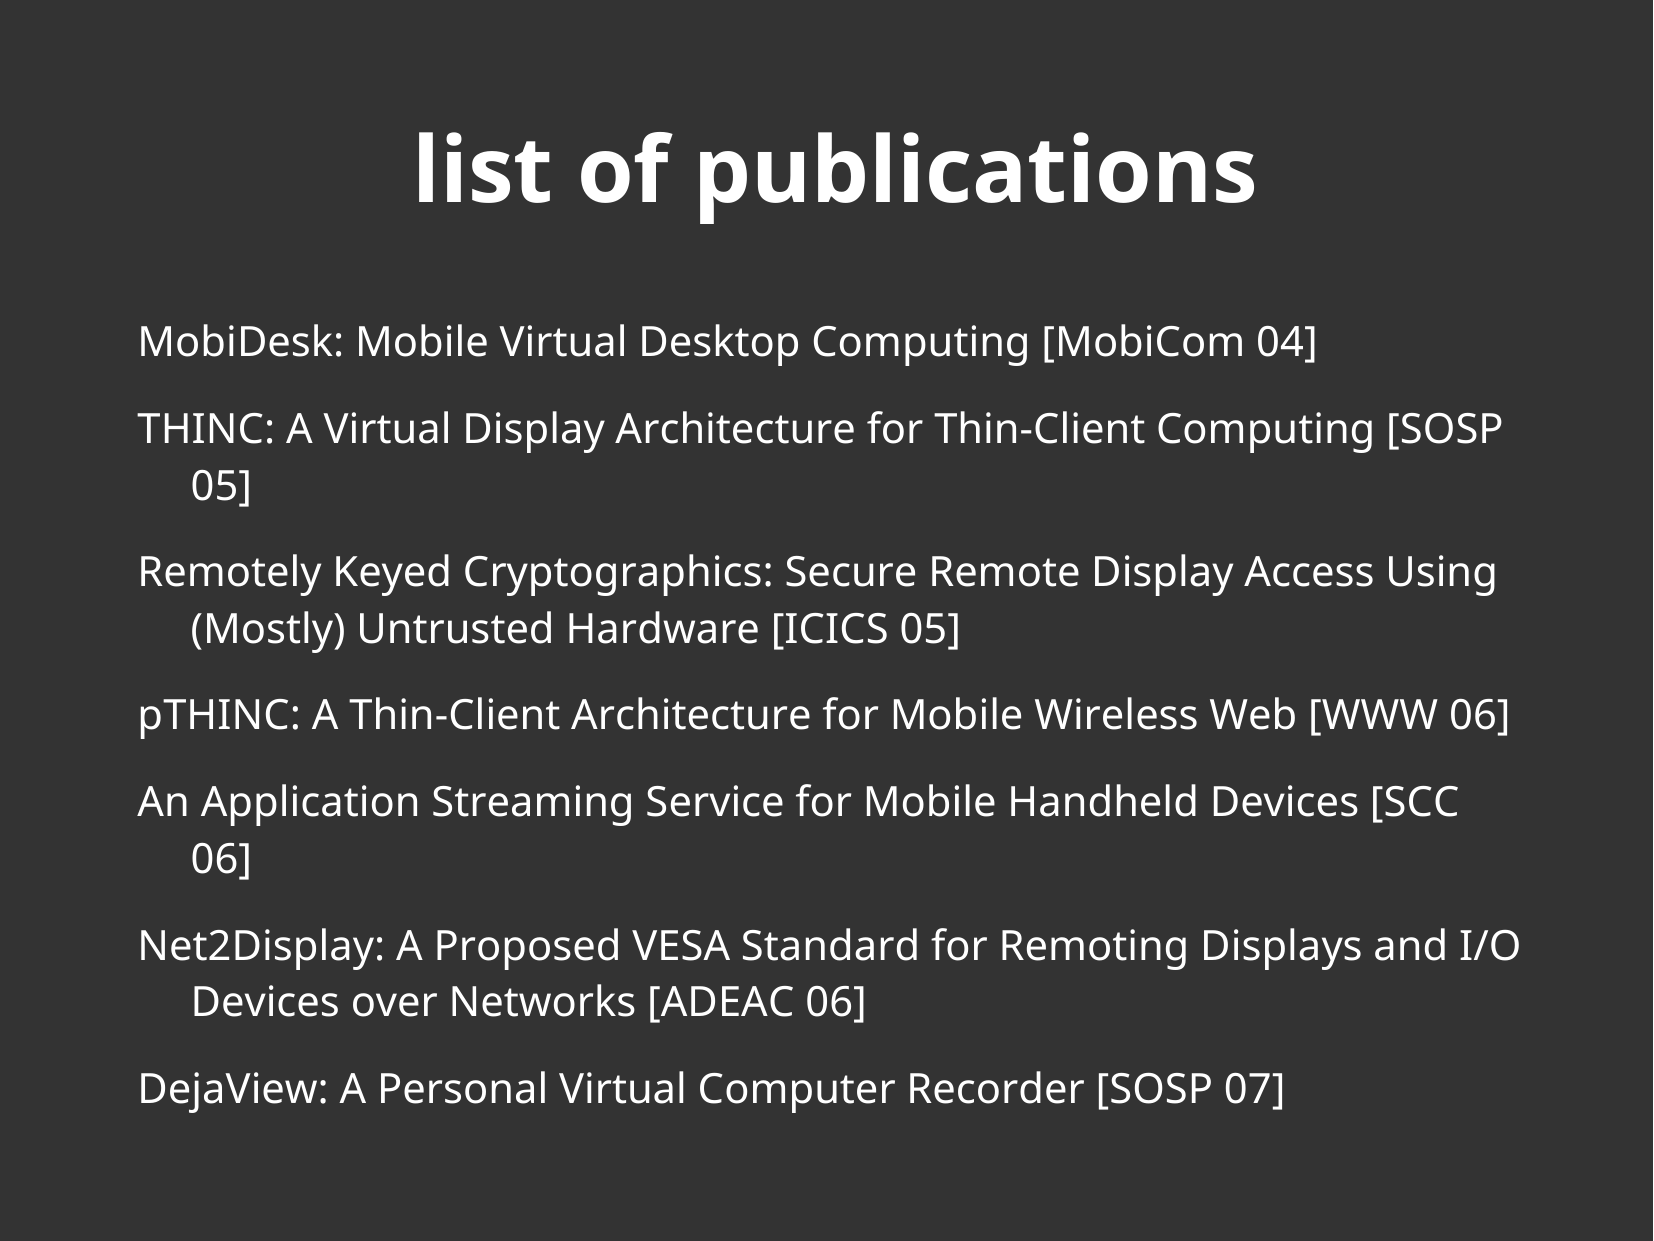

# list of publications
MobiDesk: Mobile Virtual Desktop Computing [MobiCom 04]
THINC: A Virtual Display Architecture for Thin-Client Computing [SOSP 05]
Remotely Keyed Cryptographics: Secure Remote Display Access Using (Mostly) Untrusted Hardware [ICICS 05]
pTHINC: A Thin-Client Architecture for Mobile Wireless Web [WWW 06]
An Application Streaming Service for Mobile Handheld Devices [SCC 06]
Net2Display: A Proposed VESA Standard for Remoting Displays and I/O Devices over Networks [ADEAC 06]
DejaView: A Personal Virtual Computer Recorder [SOSP 07]